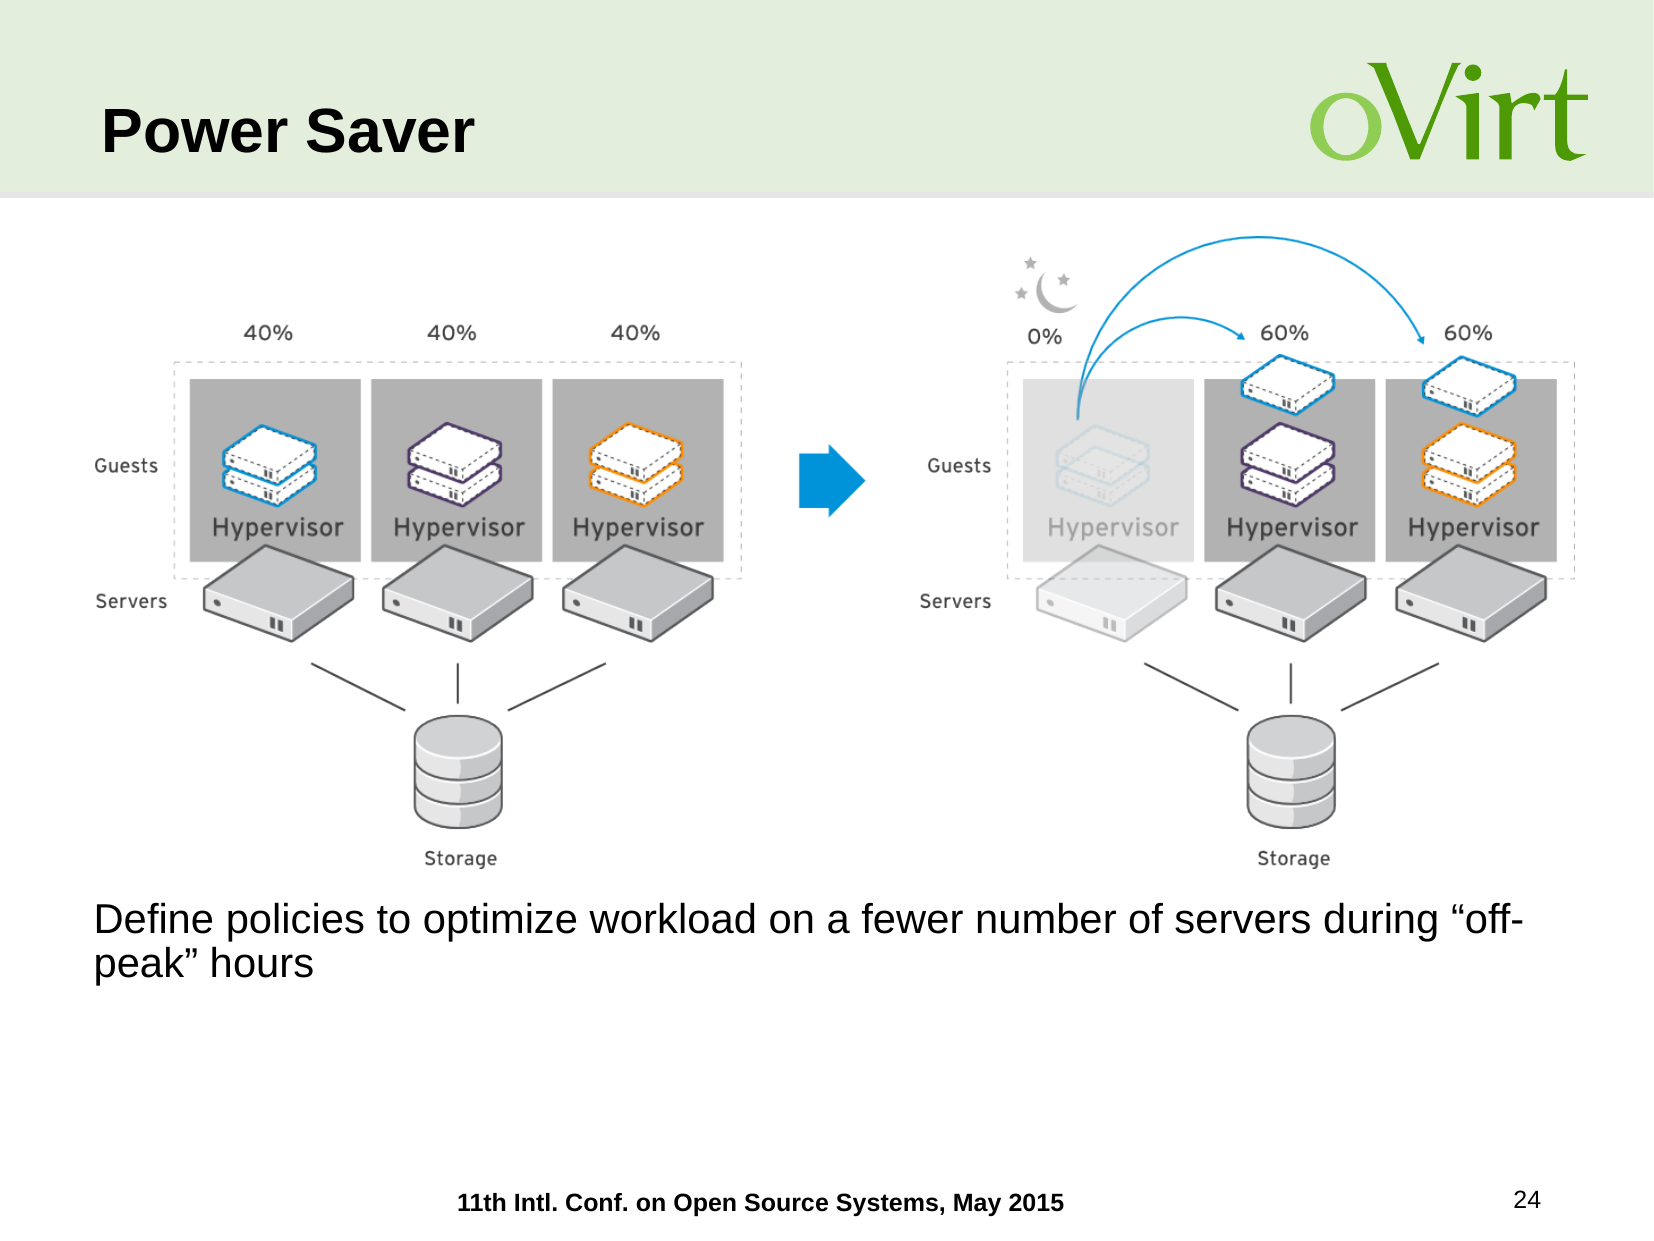

# Power Saver
Define policies to optimize workload on a fewer number of servers during “off-peak” hours